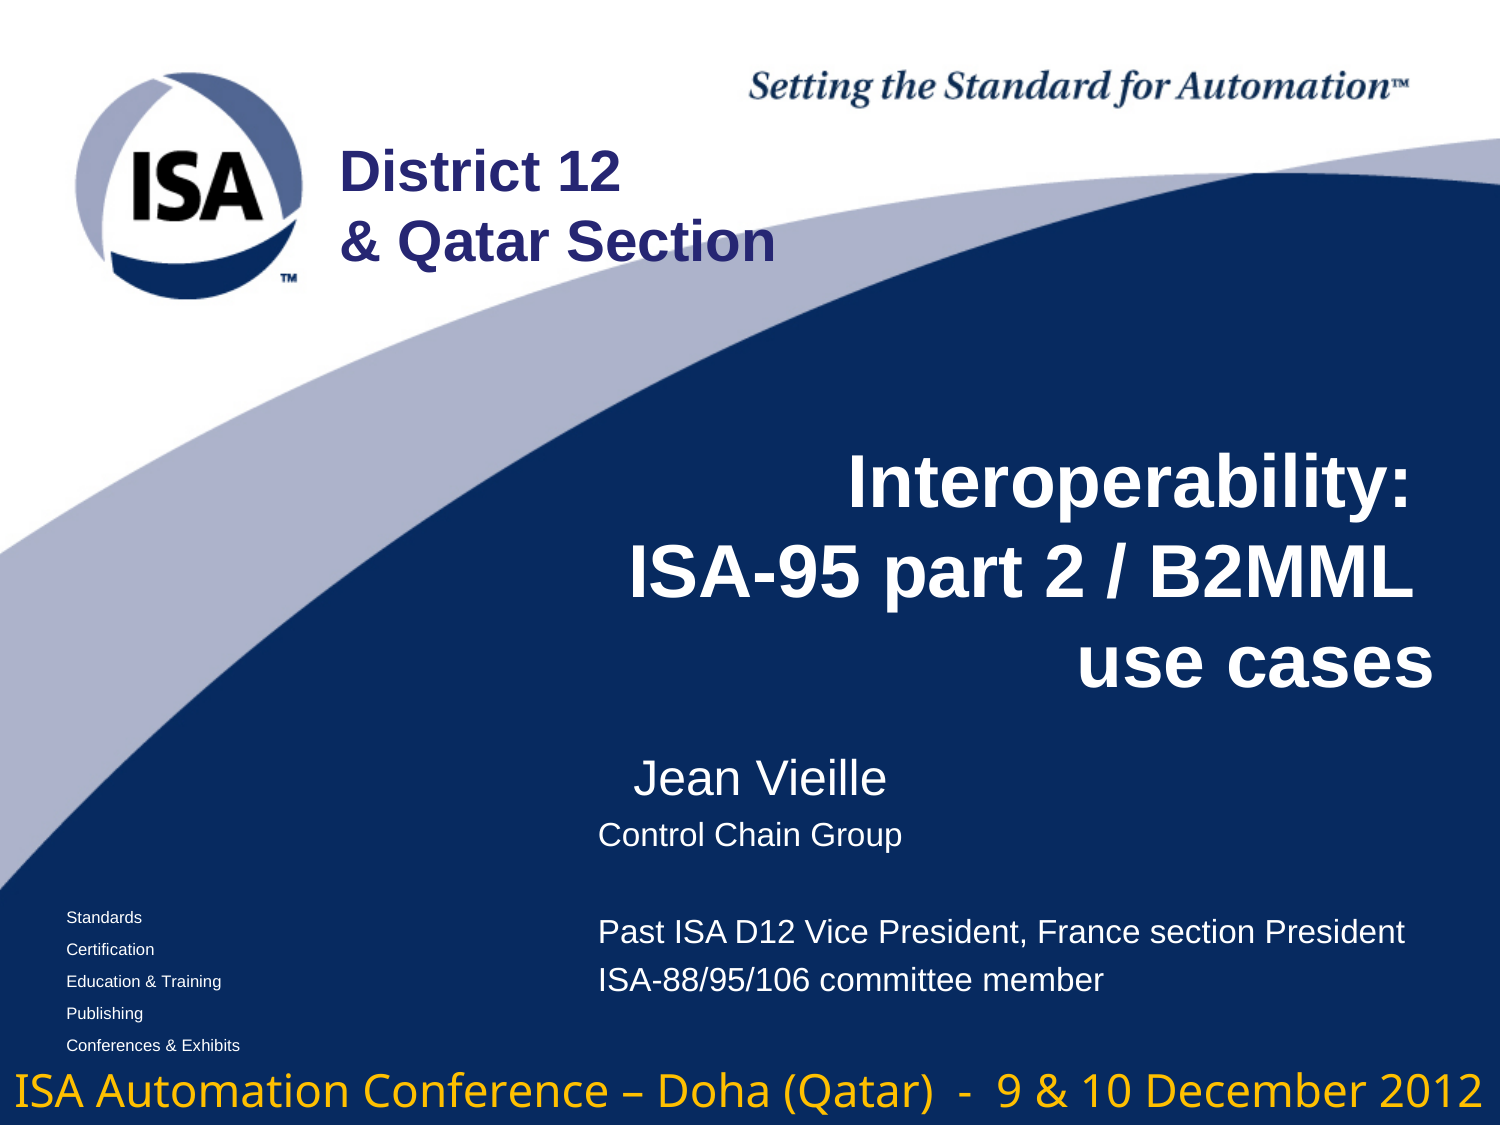

# Interoperability: ISA-95 part 2 / B2MML use cases
Jean Vieille
Control Chain Group
Past ISA D12 Vice President, France section President
ISA-88/95/106 committee member